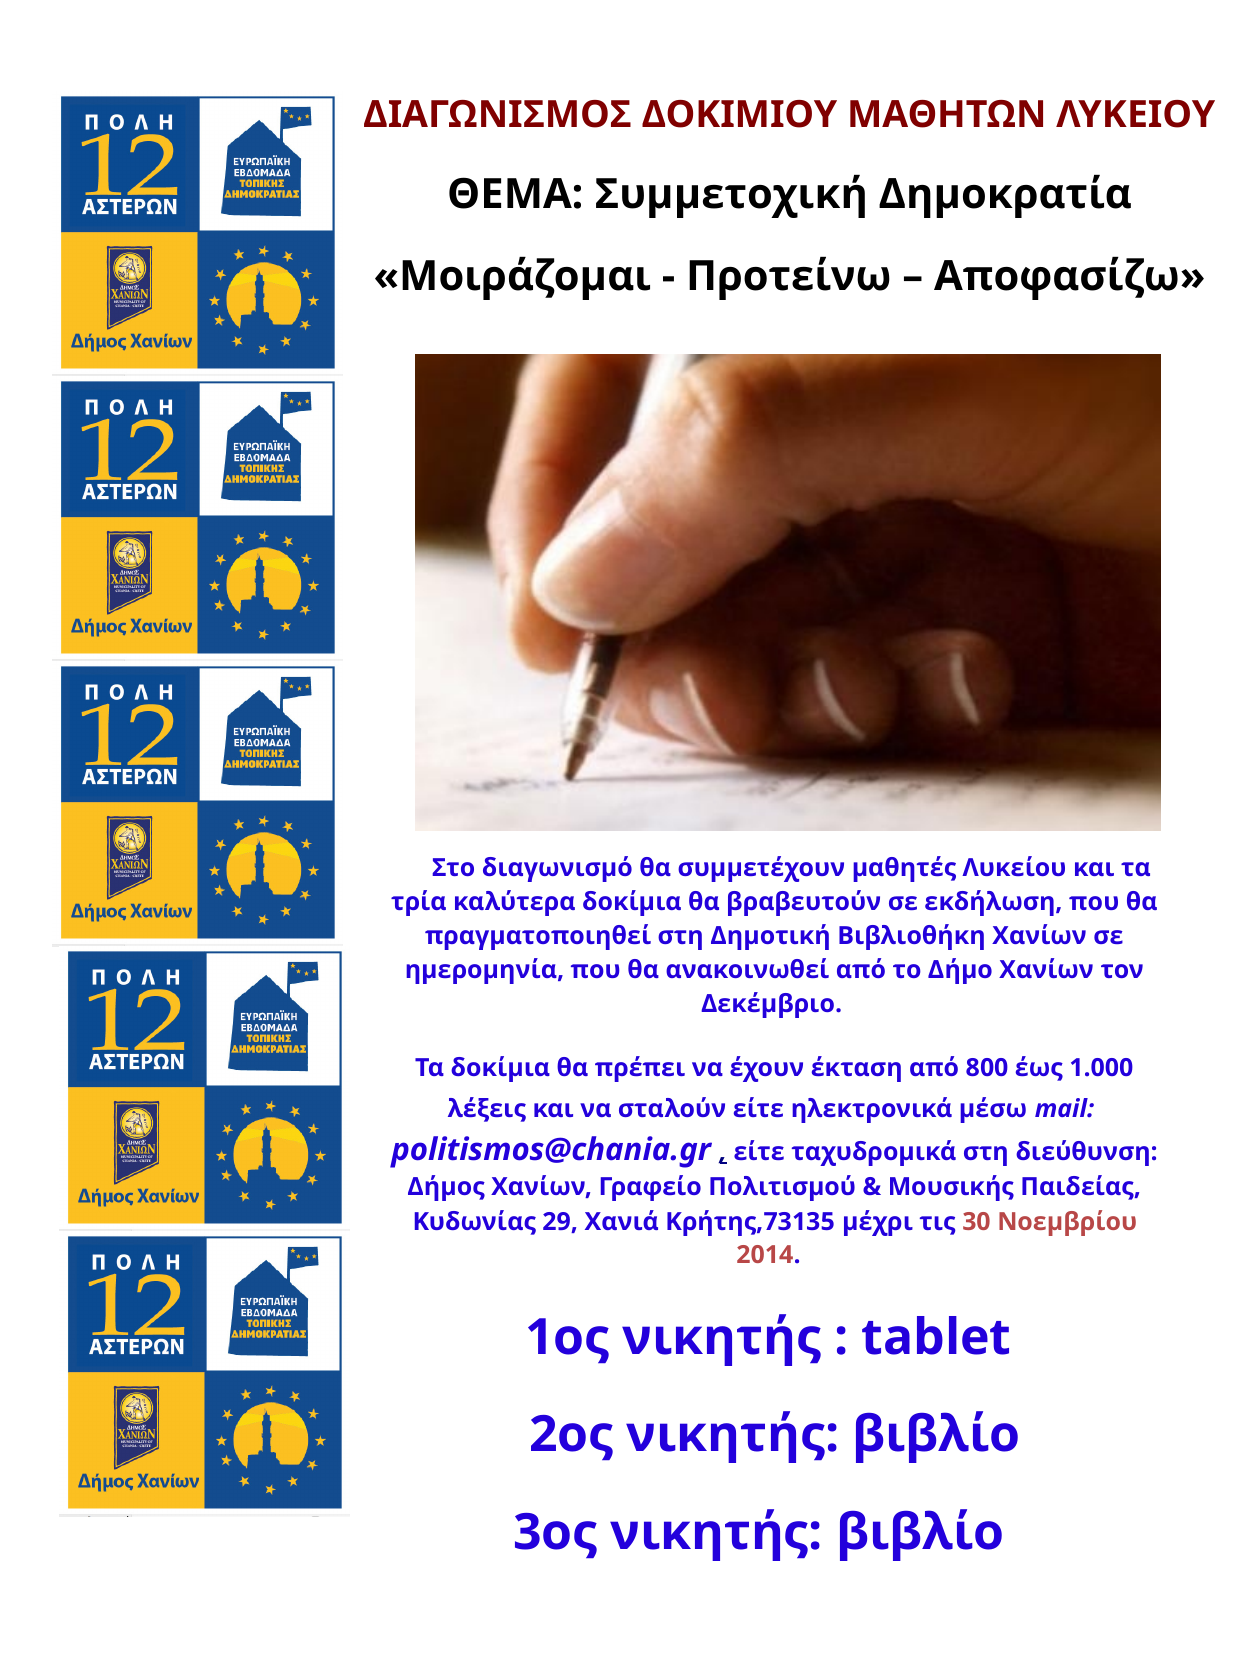

ΔΙΑΓΩΝΙΣΜΟΣ ΔΟΚΙΜΙΟΥ ΜΑΘΗΤΩΝ ΛΥΚΕΙΟΥ
ΘΕΜΑ: Συμμετοχική Δημοκρατία
«Μοιράζομαι - Προτείνω – Αποφασίζω»
#
 Στο διαγωνισμό θα συμμετέχουν μαθητές Λυκείου και τα τρία καλύτερα δοκίμια θα βραβευτούν σε εκδήλωση, που θα πραγματοποιηθεί στη Δημοτική Βιβλιοθήκη Χανίων σε ημερομηνία, που θα ανακοινωθεί από το Δήμο Χανίων τον Δεκέμβριο.
Τα δοκίμια θα πρέπει να έχουν έκταση από 800 έως 1.000 λέξεις και να σταλούν είτε ηλεκτρονικά μέσω mail: politismos@chania.gr , είτε ταχυδρομικά στη διεύθυνση: Δήμος Χανίων, Γραφείο Πολιτισμού & Μουσικής Παιδείας, Κυδωνίας 29, Χανιά Κρήτης,73135 μέχρι τις 30 Νοεμβρίου 2014.
1oς νικητής : tablet
2ος νικητής: βιβλίο
3ος νικητής: βιβλίο